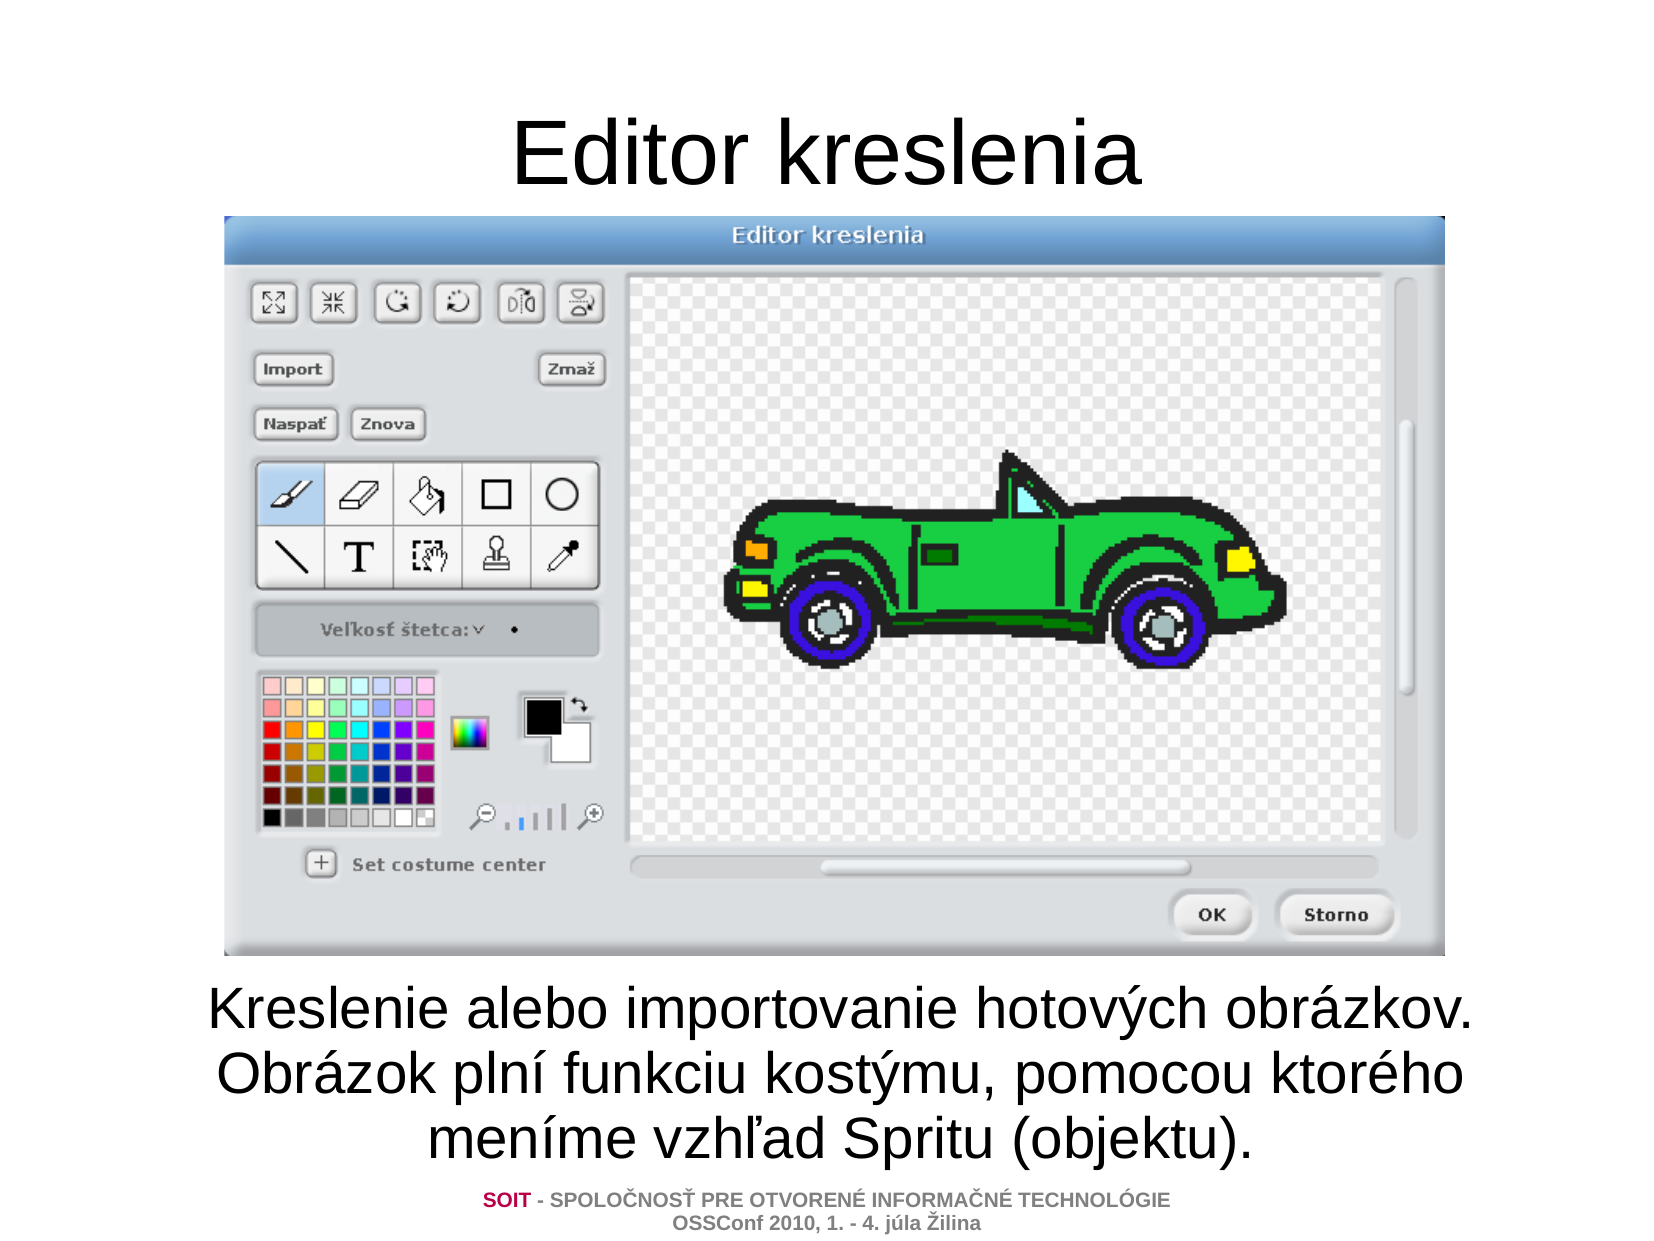

# Editor kreslenia
Kreslenie alebo importovanie hotových obrázkov. Obrázok plní funkciu kostýmu, pomocou ktorého meníme vzhľad Spritu (objektu).
SOIT - SPOLOČNOSŤ PRE OTVORENÉ INFORMAČNÉ TECHNOLÓGIE
OSSConf 2010, 1. - 4. júla Žilina